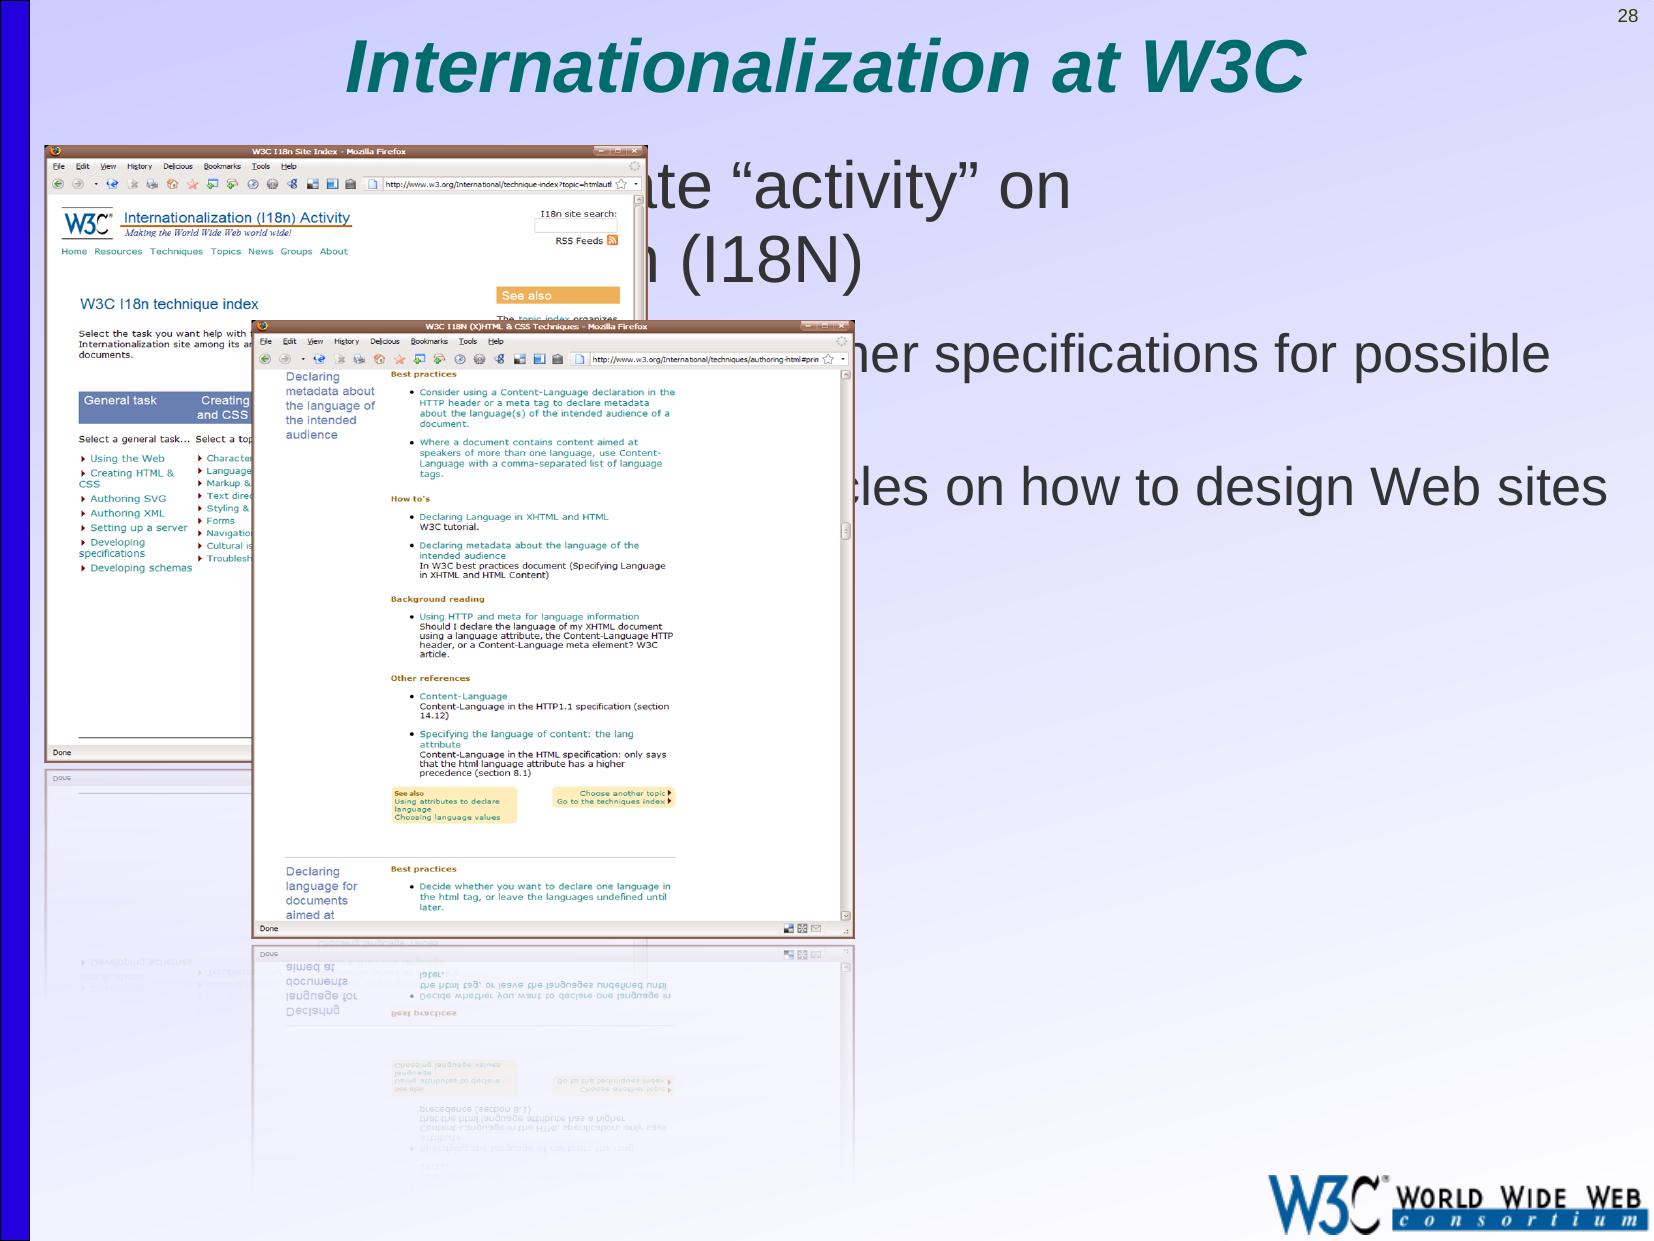

# Internationalization at W3C
W3C has a separate “activity” on internationalization (I18N)
checks and influences all other specifications for possible problems
provides tutorials, small articles on how to design Web sites properly for this